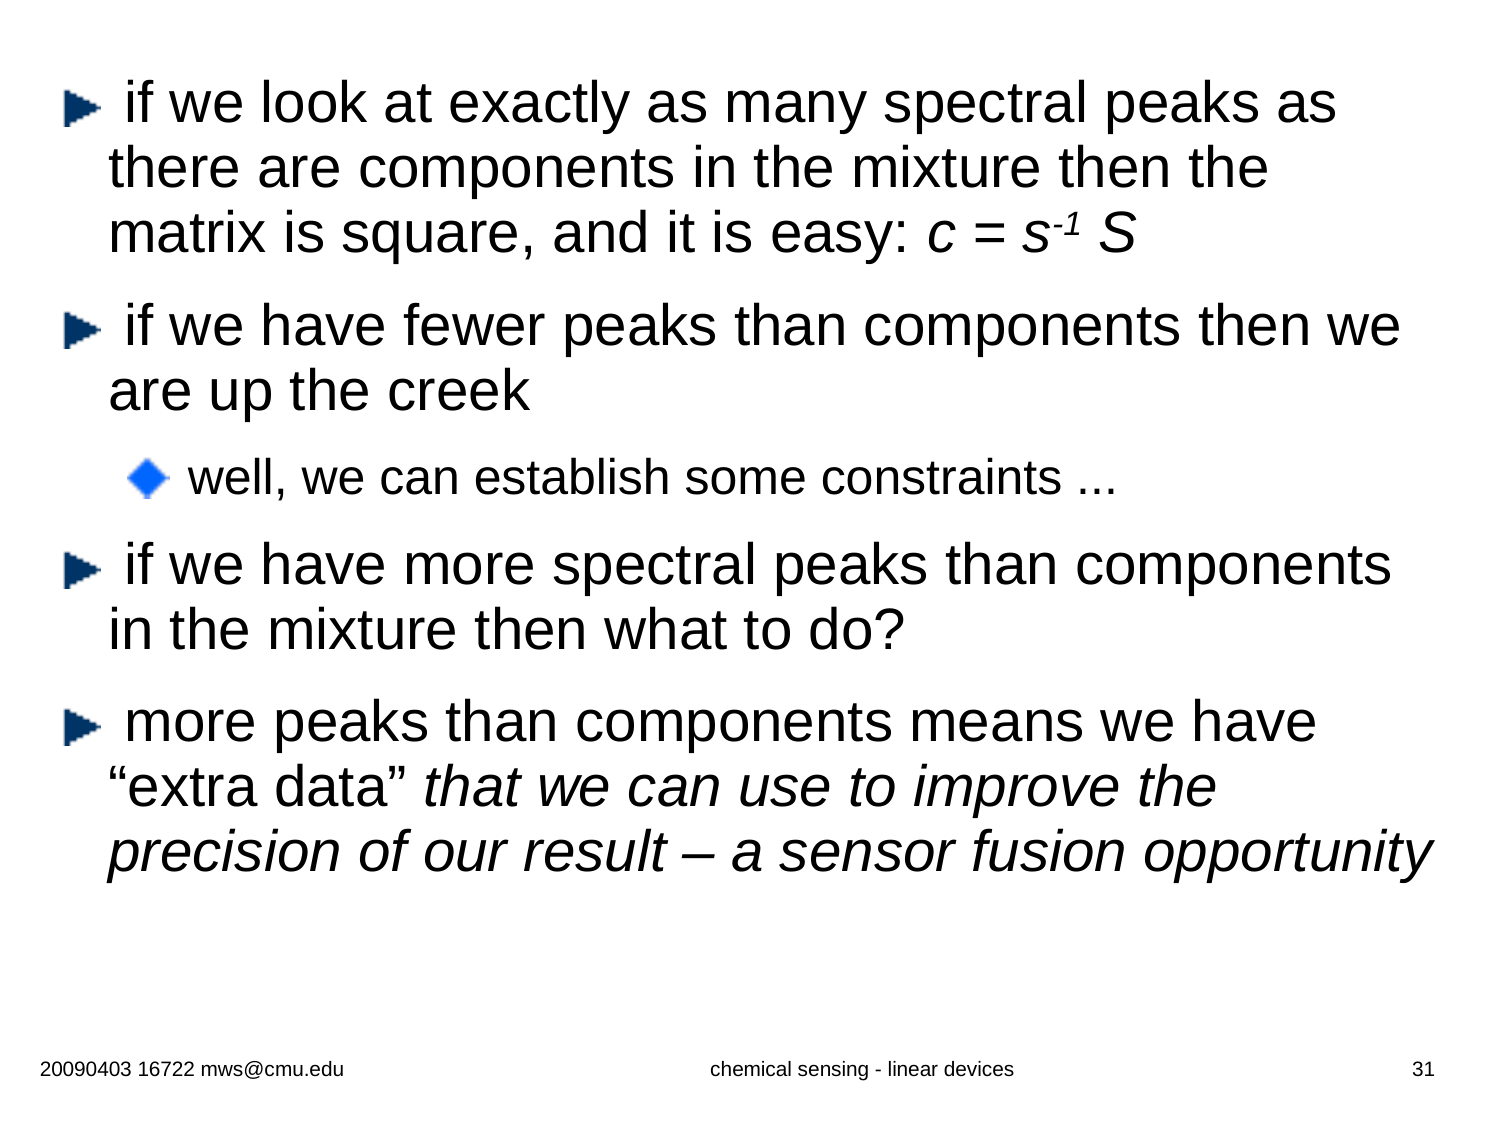

# if we look at exactly as many spectral peaks as there are components in the mixture then the matrix is square, and it is easy: c = s-1 S
 if we have fewer peaks than components then we are up the creek
 well, we can establish some constraints ...
 if we have more spectral peaks than components in the mixture then what to do?
 more peaks than components means we have
“extra data” that we can use to improve the
precision of our result – a sensor fusion opportunity
20090403 16722 mws@cmu.edu
chemical sensing - linear devices
31